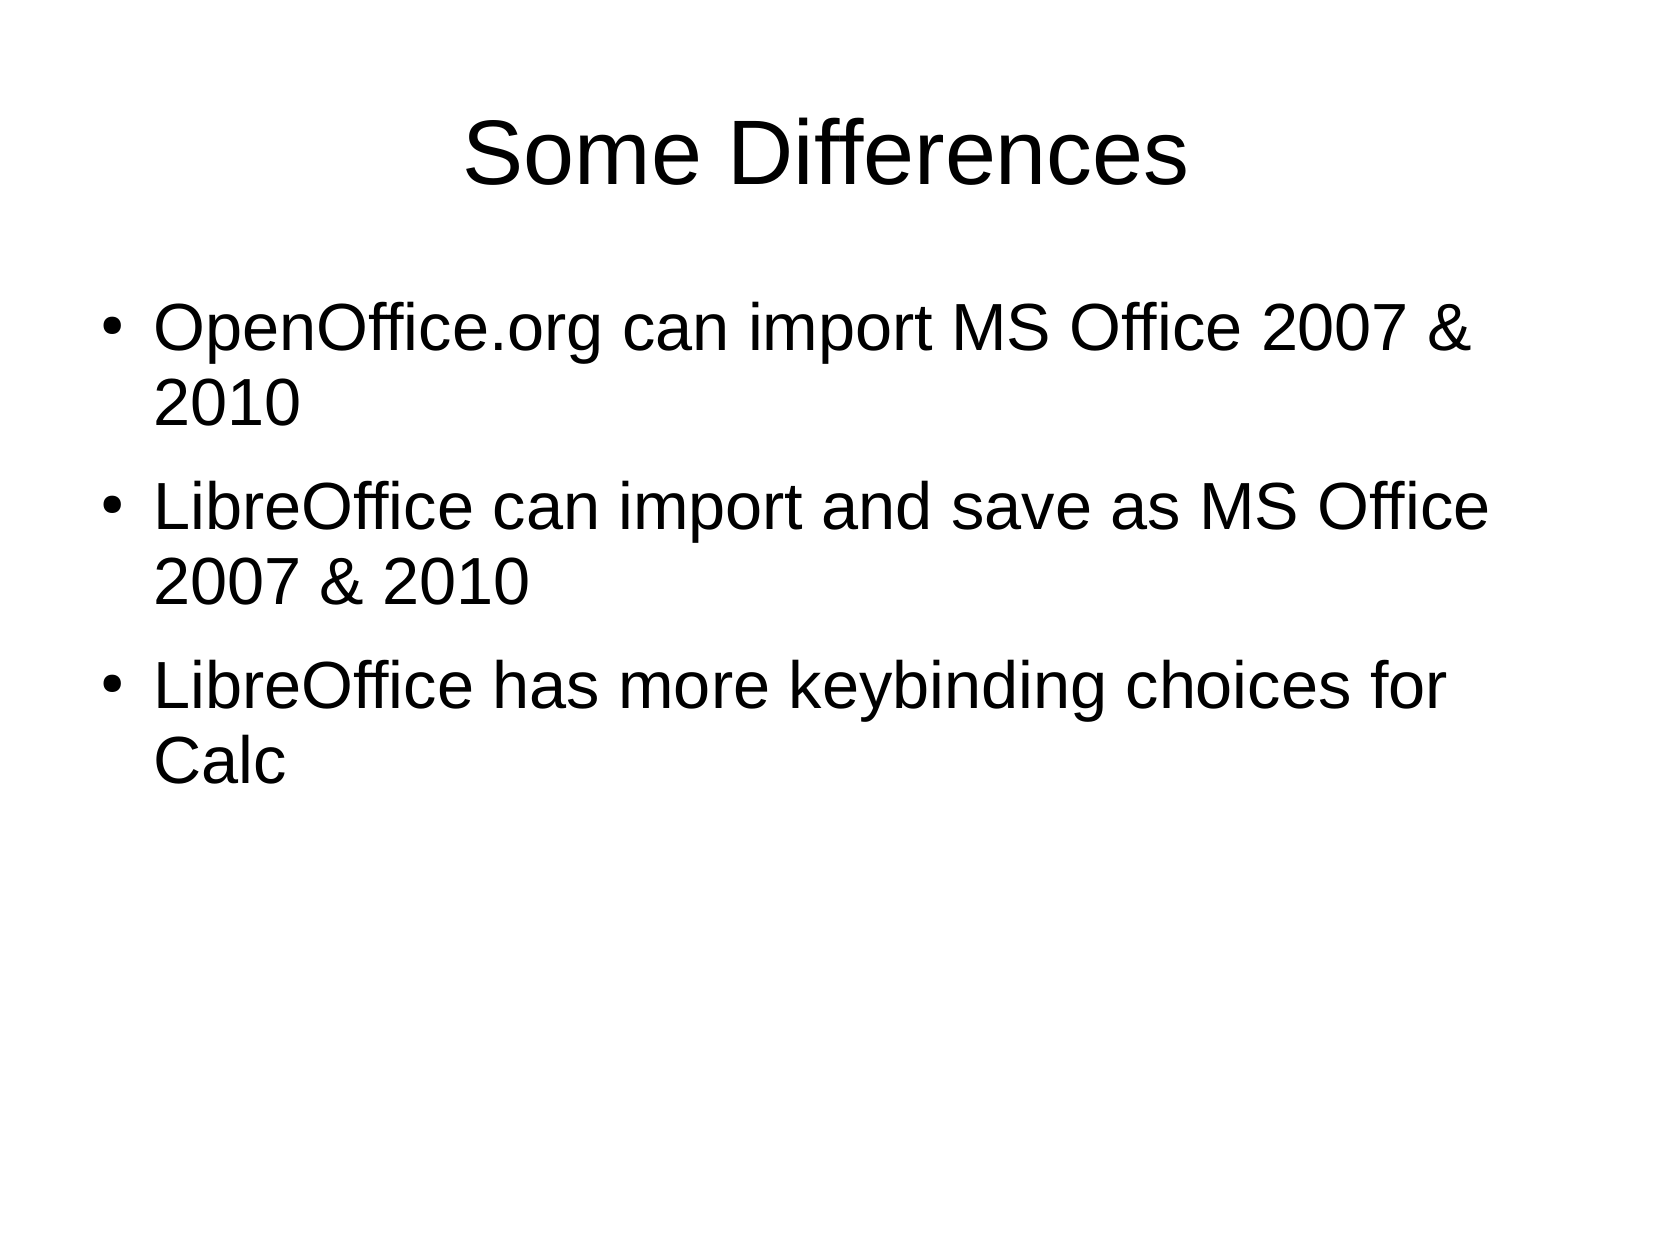

# Some Differences
OpenOffice.org can import MS Office 2007 & 2010
LibreOffice can import and save as MS Office 2007 & 2010
LibreOffice has more keybinding choices for Calc